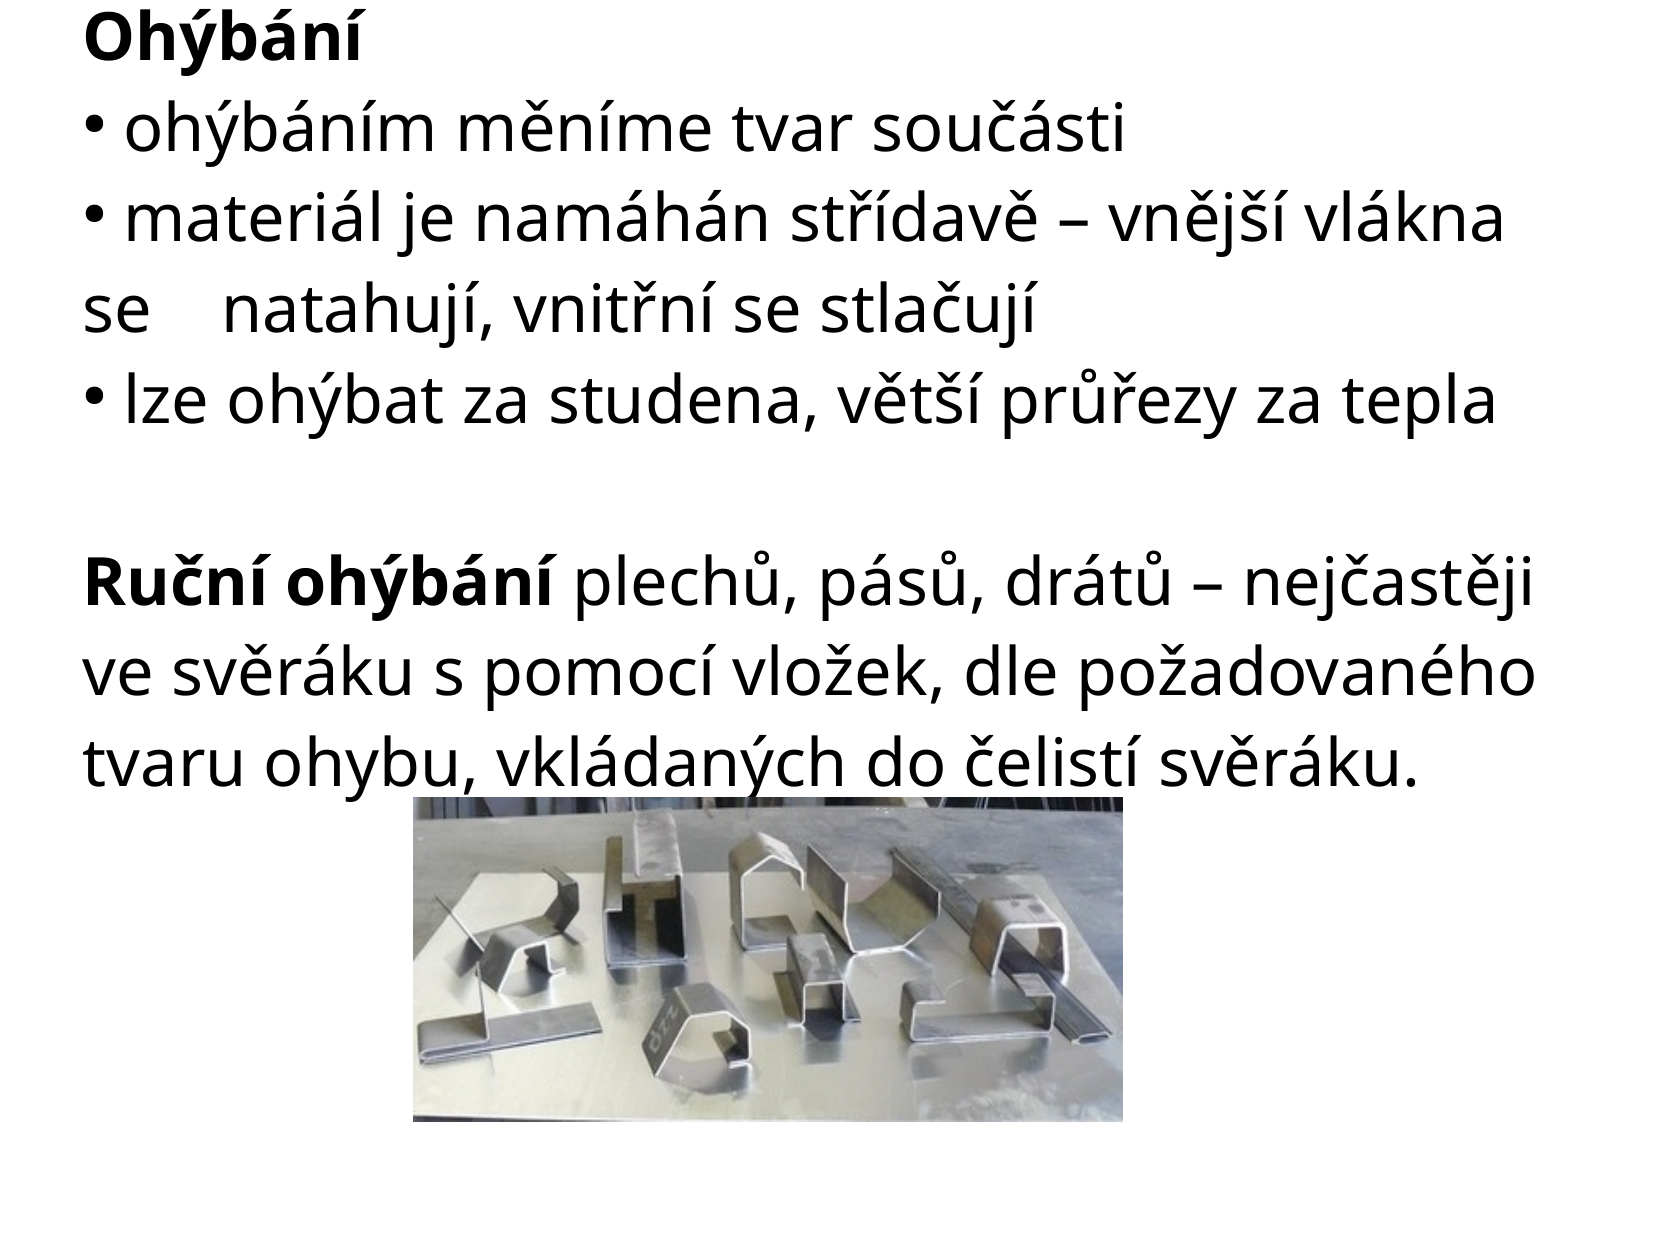

# Ohýbání
 ohýbáním měníme tvar součásti
 materiál je namáhán střídavě – vnější vlákna se natahují, vnitřní se stlačují
 lze ohýbat za studena, větší průřezy za tepla
Ruční ohýbání plechů, pásů, drátů – nejčastěji ve svěráku s pomocí vložek, dle požadovaného tvaru ohybu, vkládaných do čelistí svěráku.